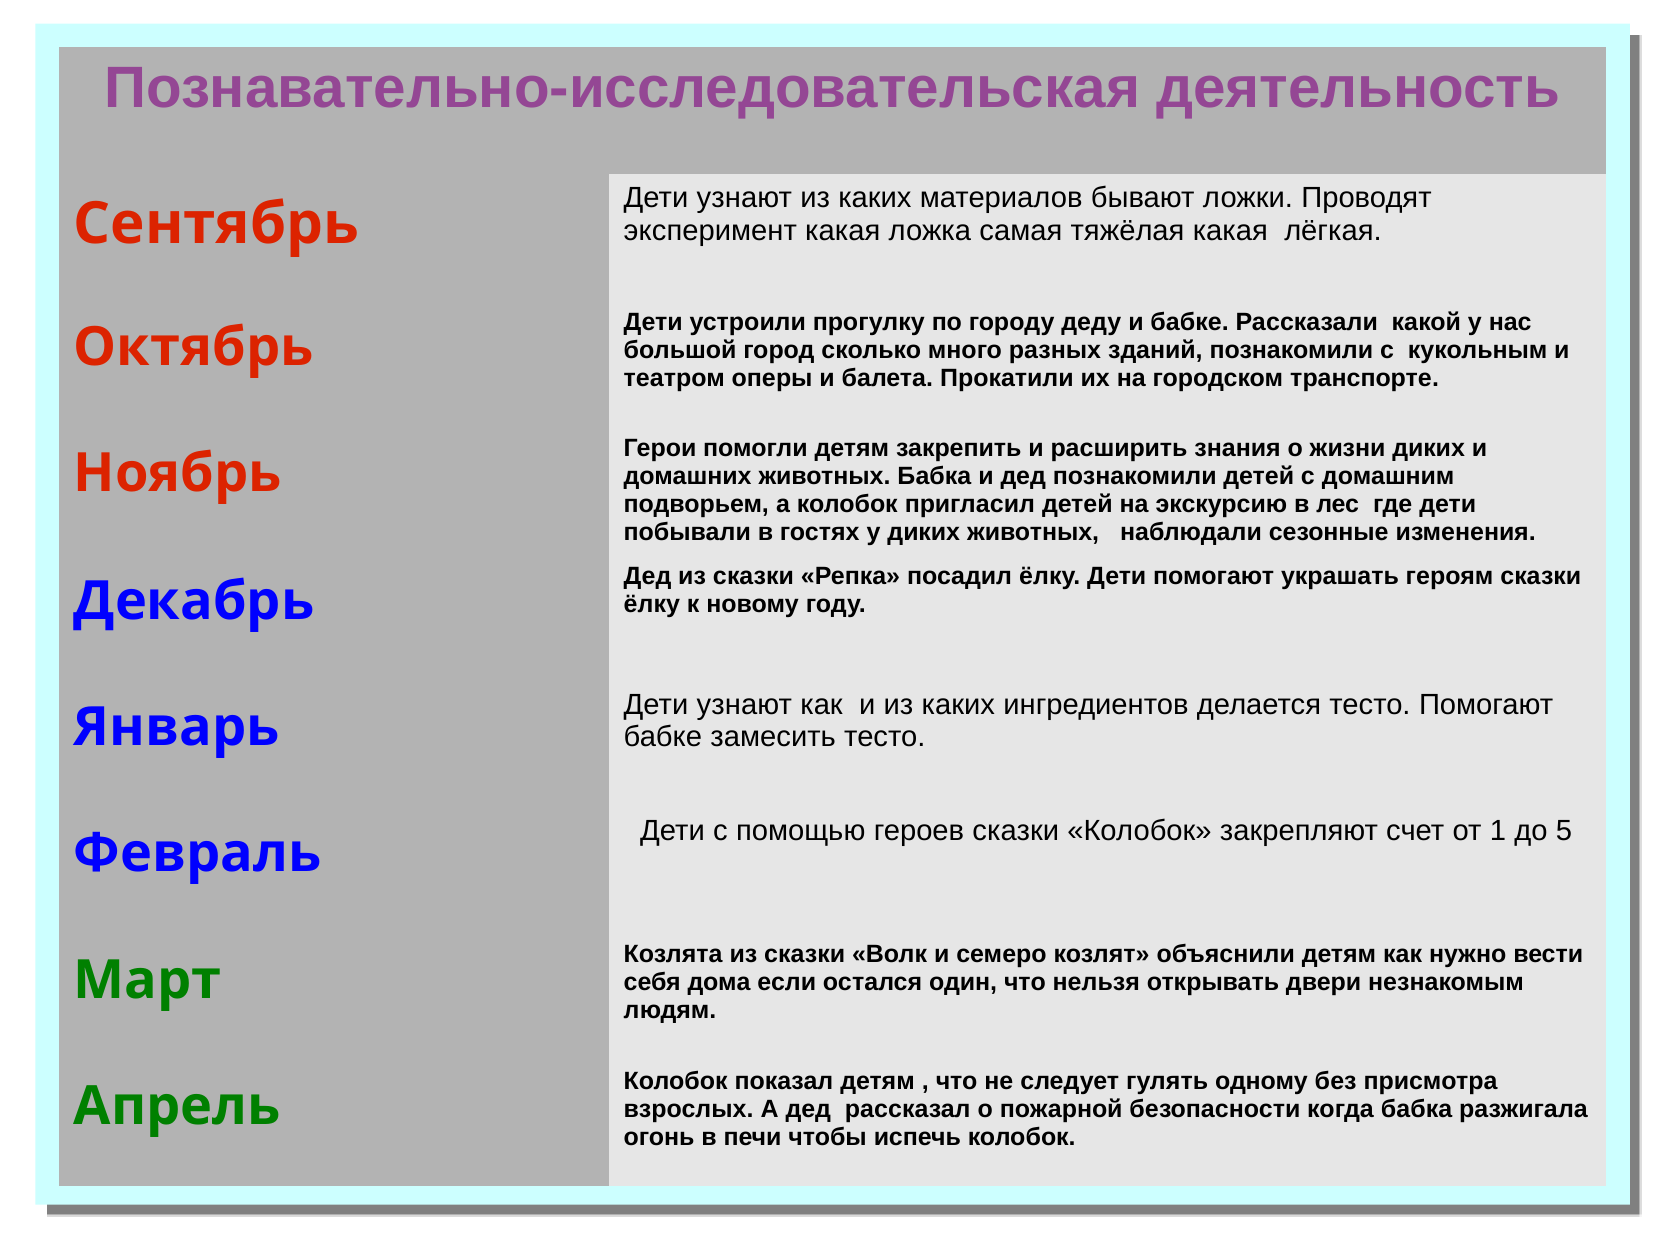

| Познавательно-исследовательская деятельность | |
| --- | --- |
| Сентябрь | Дети узнают из каких материалов бывают ложки. Проводят эксперимент какая ложка самая тяжёлая какая лёгкая. |
| Октябрь | Дети устроили прогулку по городу деду и бабке. Рассказали какой у нас большой город сколько много разных зданий, познакомили с кукольным и театром оперы и балета. Прокатили их на городском транспорте. |
| Ноябрь | Герои помогли детям закрепить и расширить знания о жизни диких и домашних животных. Бабка и дед познакомили детей с домашним подворьем, а колобок пригласил детей на экскурсию в лес где дети побывали в гостях у диких животных, наблюдали сезонные изменения. |
| Декабрь | Дед из сказки «Репка» посадил ёлку. Дети помогают украшать героям сказки ёлку к новому году. |
| Январь | Дети узнают как и из каких ингредиентов делается тесто. Помогают бабке замесить тесто. |
| Февраль | Дети с помощью героев сказки «Колобок» закрепляют счет от 1 до 5 |
| Март | Козлята из сказки «Волк и семеро козлят» объяснили детям как нужно вести себя дома если остался один, что нельзя открывать двери незнакомым людям. |
| Апрель | Колобок показал детям , что не следует гулять одному без присмотра взрослых. А дед рассказал о пожарной безопасности когда бабка разжигала огонь в печи чтобы испечь колобок. |